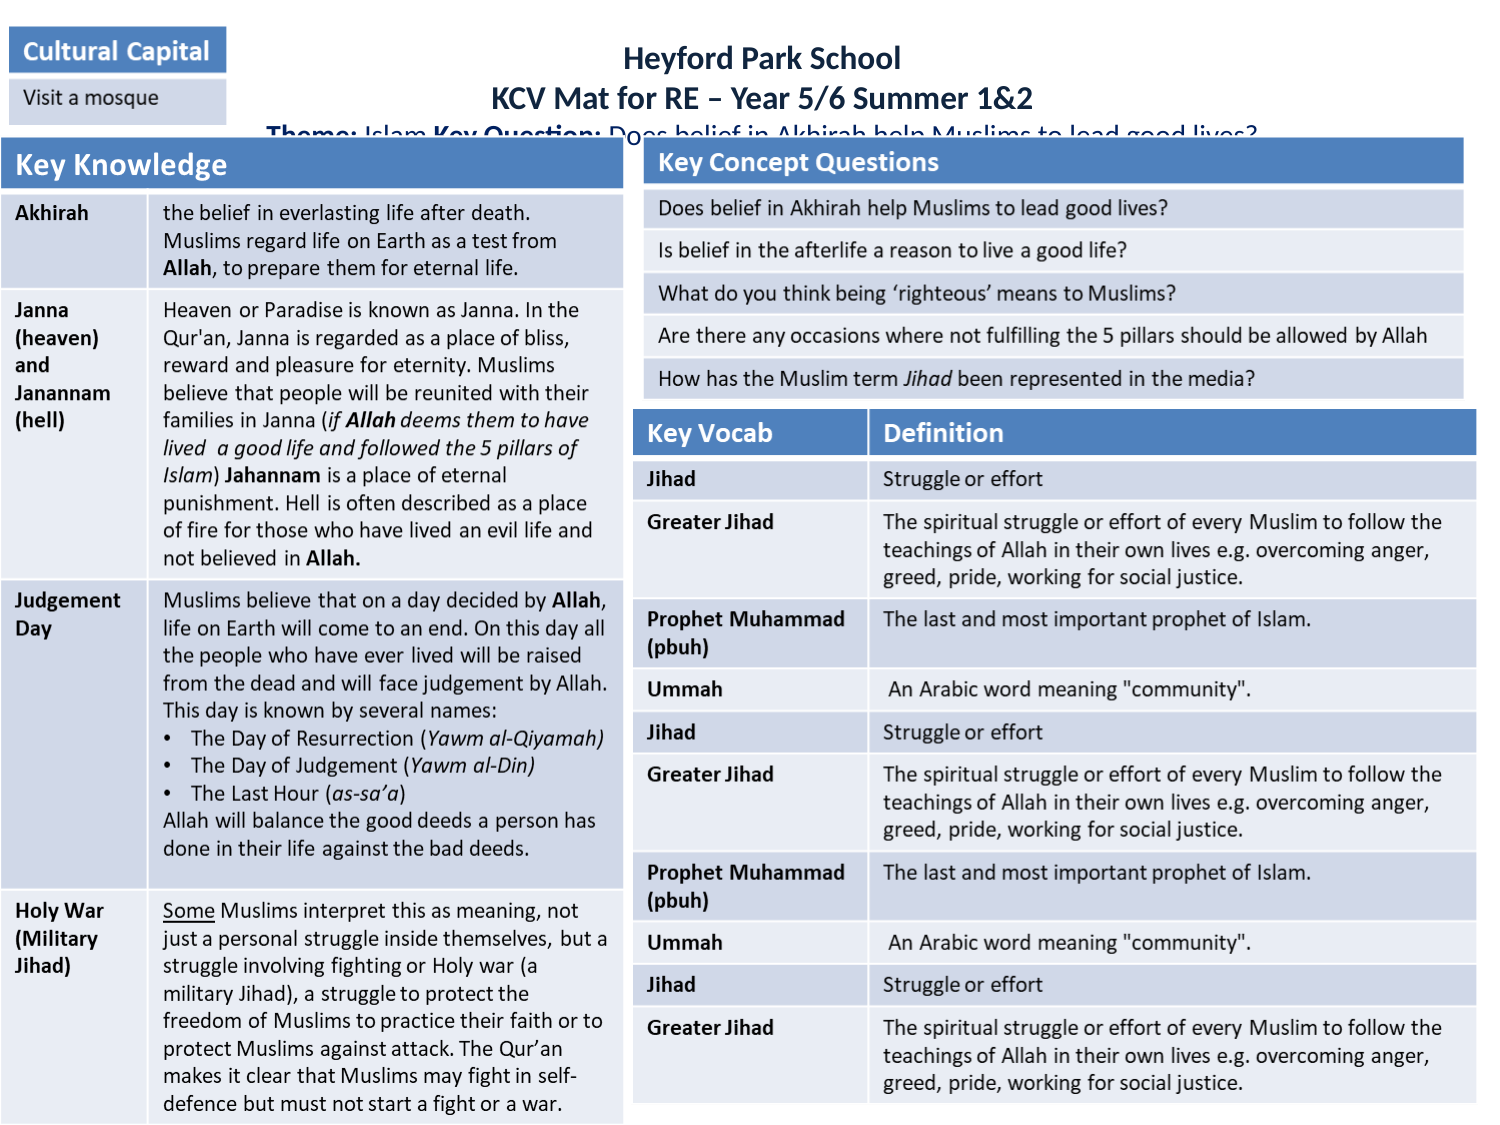

# Heyford Park School KCV Mat for RE – Year 5/6 Summer 1&2 Theme: Islam Key Question: Does belief in Akhirah help Muslims to lead good lives?